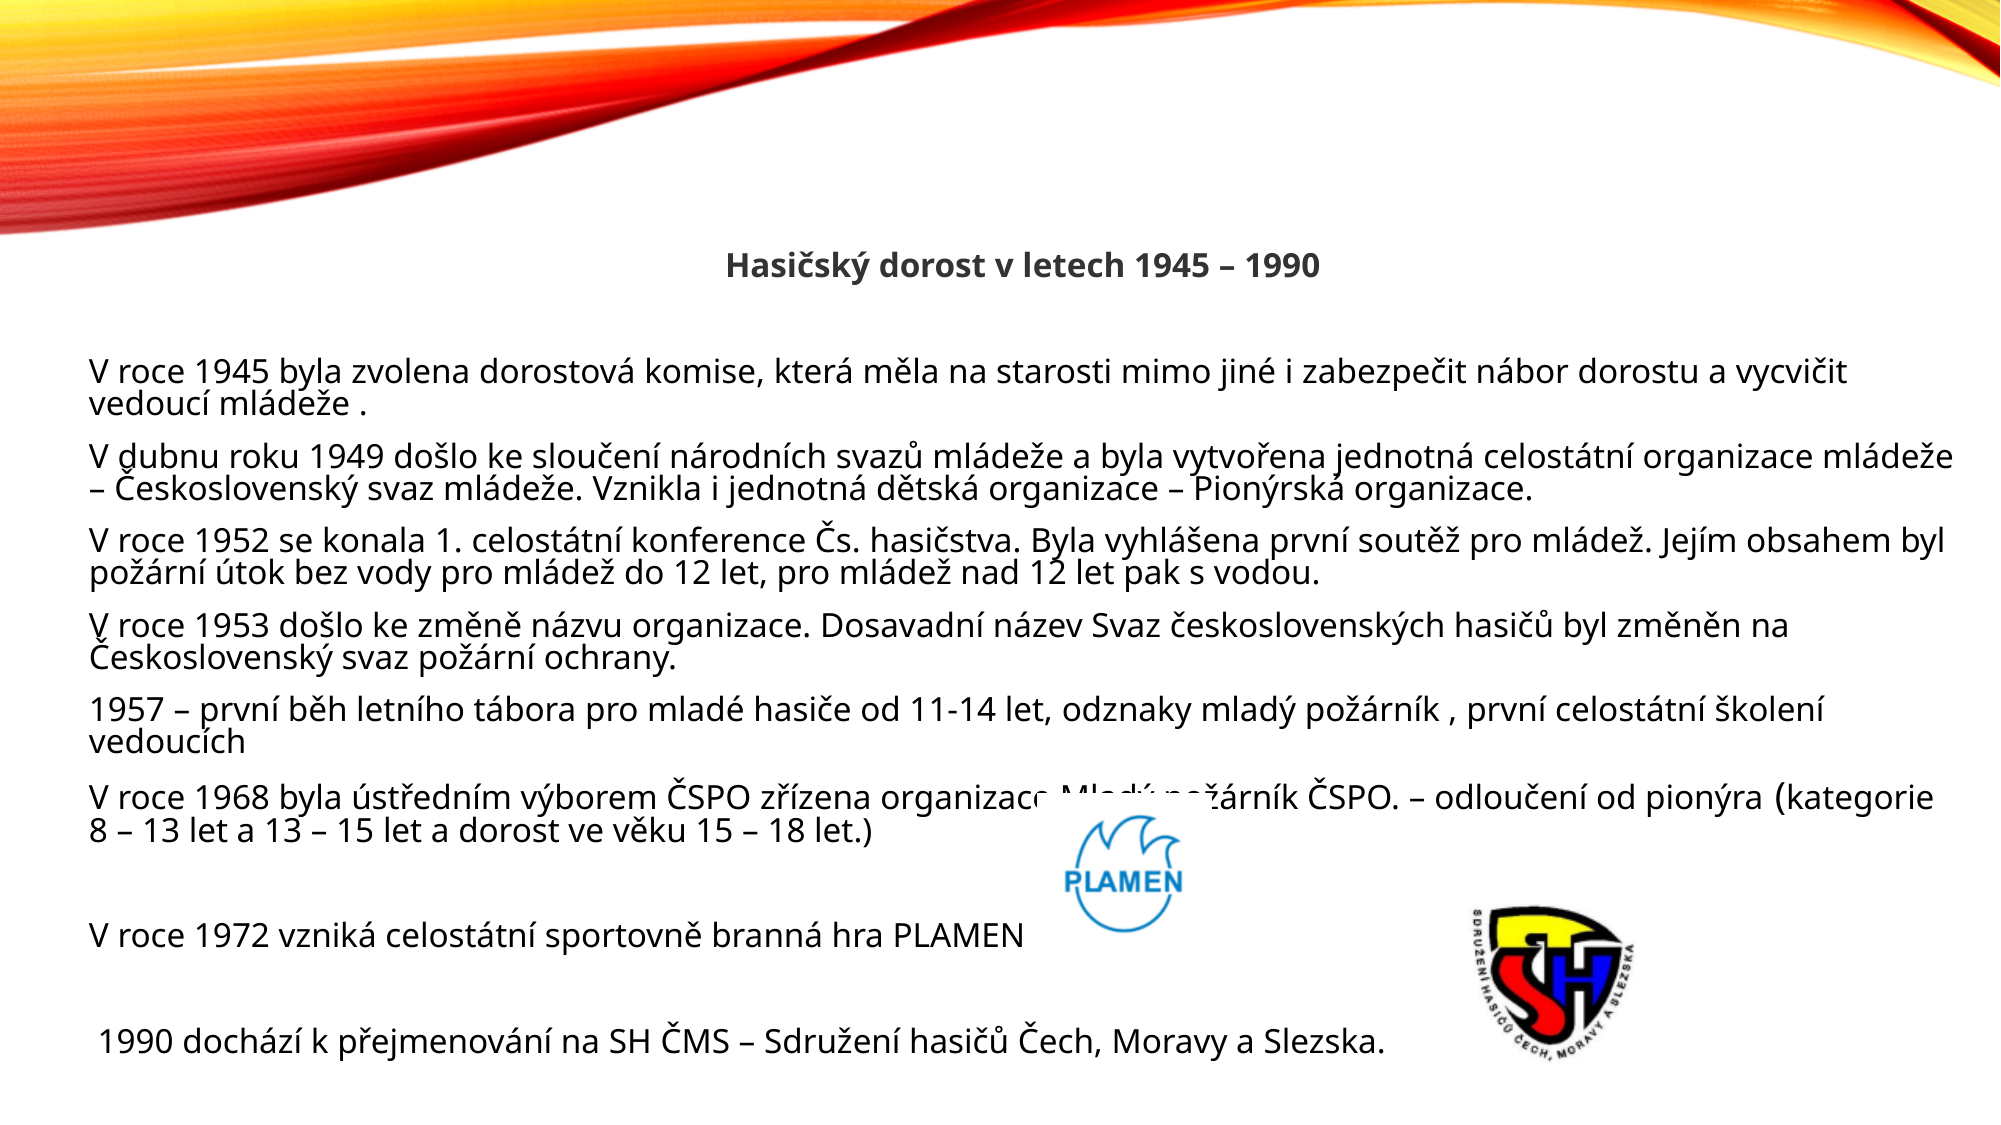

# Hasičský dorost v letech 1945 – 1990
V roce 1945 byla zvolena dorostová komise, která měla na starosti mimo jiné i zabezpečit nábor dorostu a vycvičit vedoucí mládeže .
V dubnu roku 1949 došlo ke sloučení národních svazů mládeže a byla vytvořena jednotná celostátní organizace mládeže – Československý svaz mládeže. Vznikla i jednotná dětská organizace – Pionýrská organizace.
V roce 1952 se konala 1. celostátní konference Čs. hasičstva. Byla vyhlášena první soutěž pro mládež. Jejím obsahem byl požární útok bez vody pro mládež do 12 let, pro mládež nad 12 let pak s vodou.
V roce 1953 došlo ke změně názvu organizace. Dosavadní název Svaz československých hasičů byl změněn na Československý svaz požární ochrany.
1957 – první běh letního tábora pro mladé hasiče od 11-14 let, odznaky mladý požárník , první celostátní školení vedoucích
V roce 1968 byla ústředním výborem ČSPO zřízena organizace Mladý požárník ČSPO. – odloučení od pionýra (kategorie 8 – 13 let a 13 – 15 let a dorost ve věku 15 – 18 let.)
V roce 1972 vzniká celostátní sportovně branná hra PLAMEN
 1990 dochází k přejmenování na SH ČMS – Sdružení hasičů Čech, Moravy a Slezska.